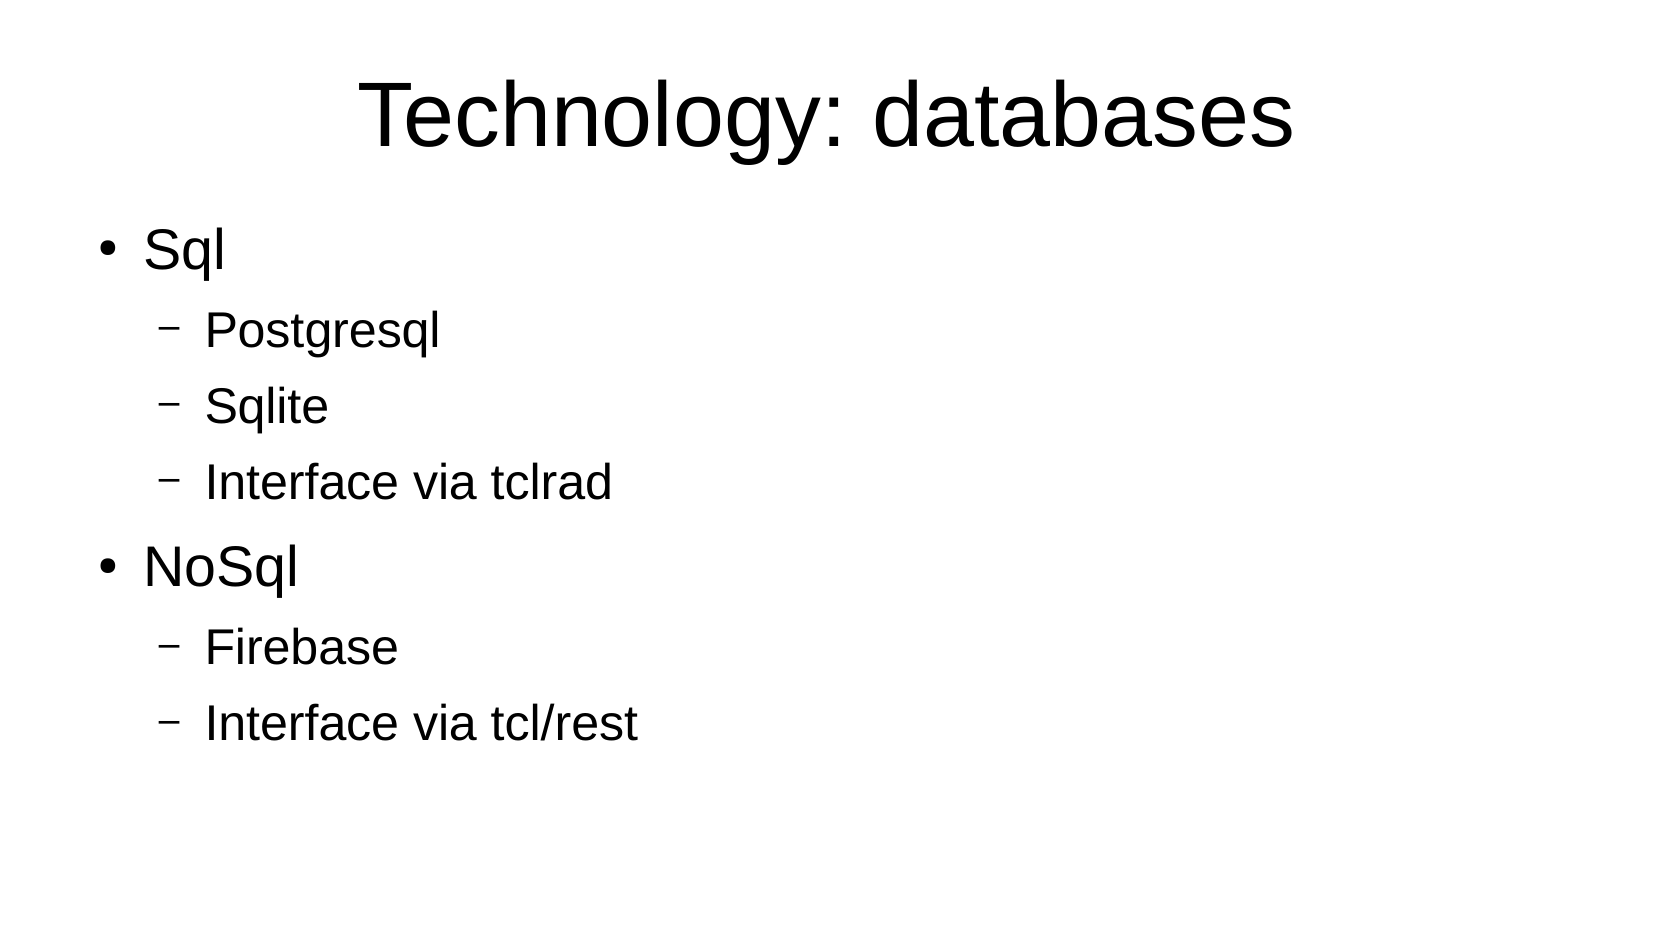

# Technology: databases
Sql
Postgresql
Sqlite
Interface via tclrad
NoSql
Firebase
Interface via tcl/rest